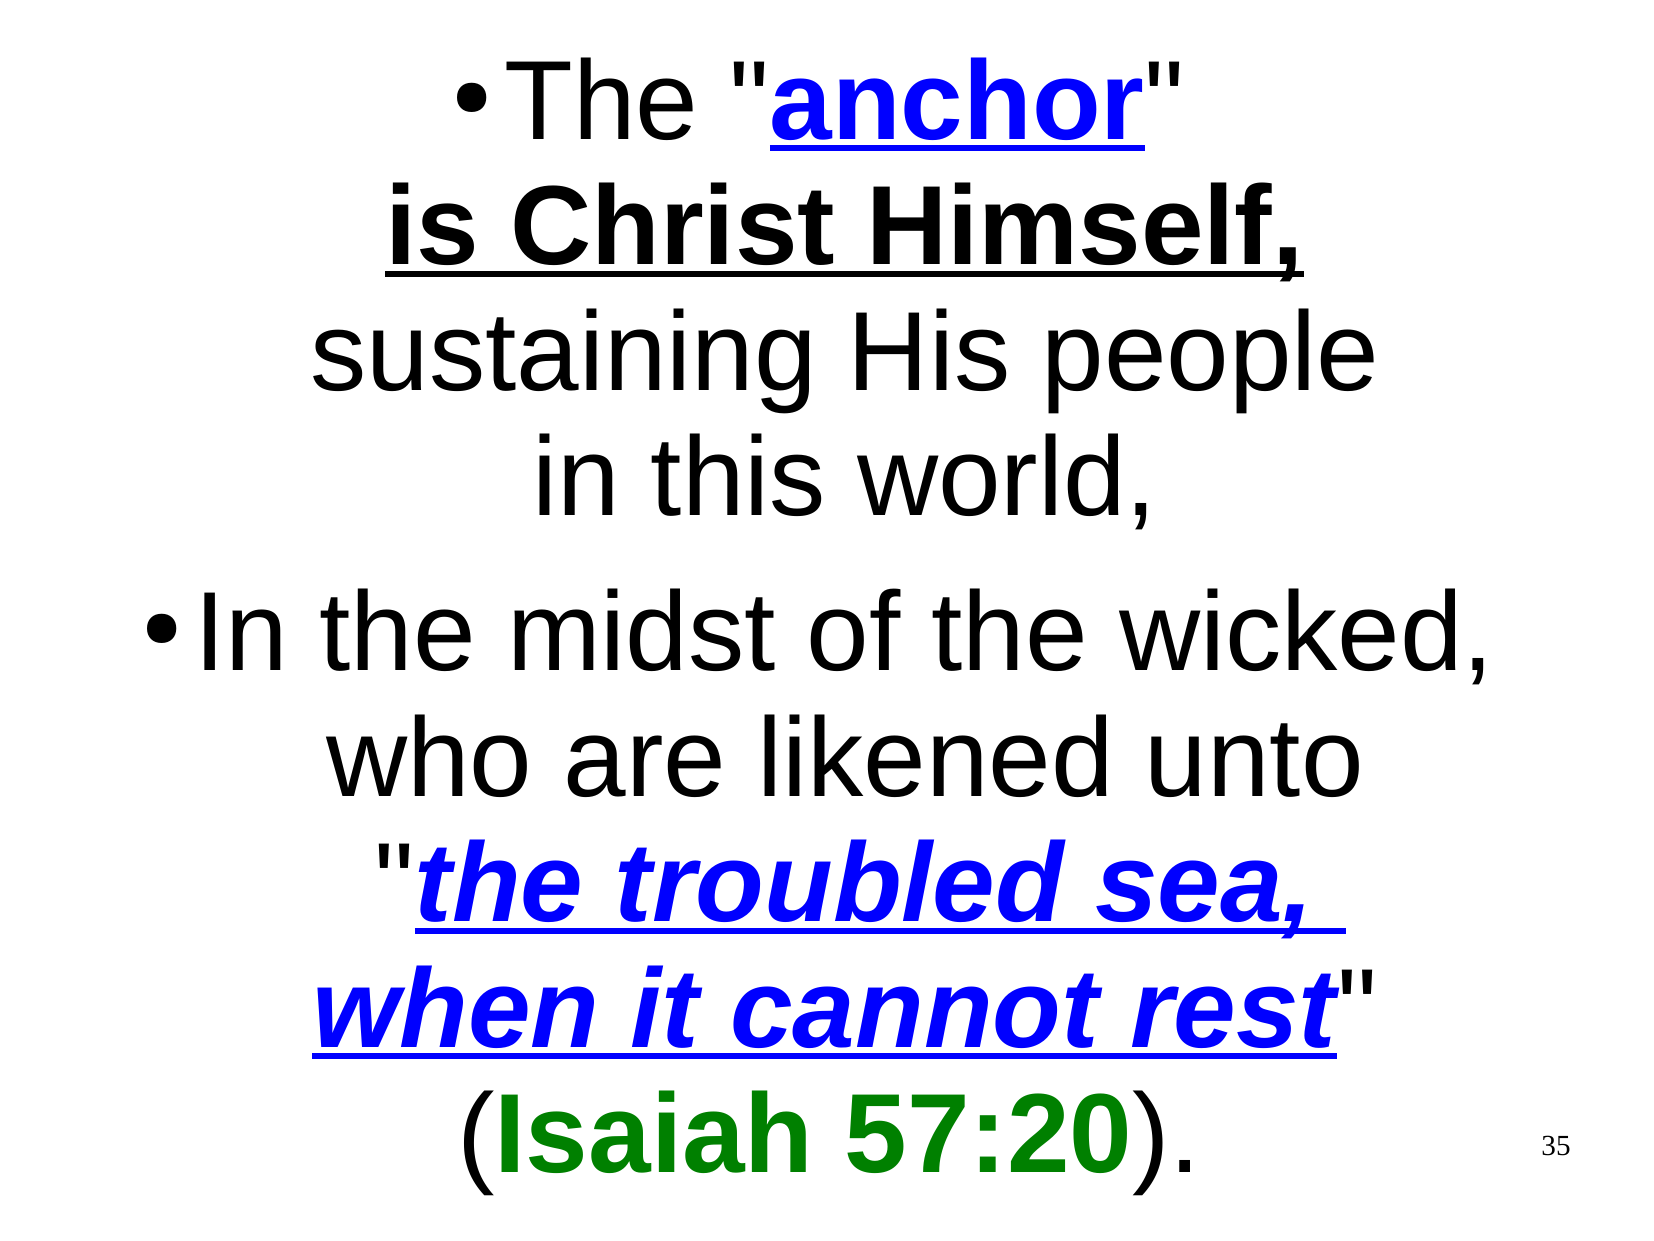

# The "anchor" is Christ Himself, sustaining His people in this world,
In the midst of the wicked,
who are likened unto
"the troubled sea,
when it cannot rest"
(Isaiah 57:20).
35